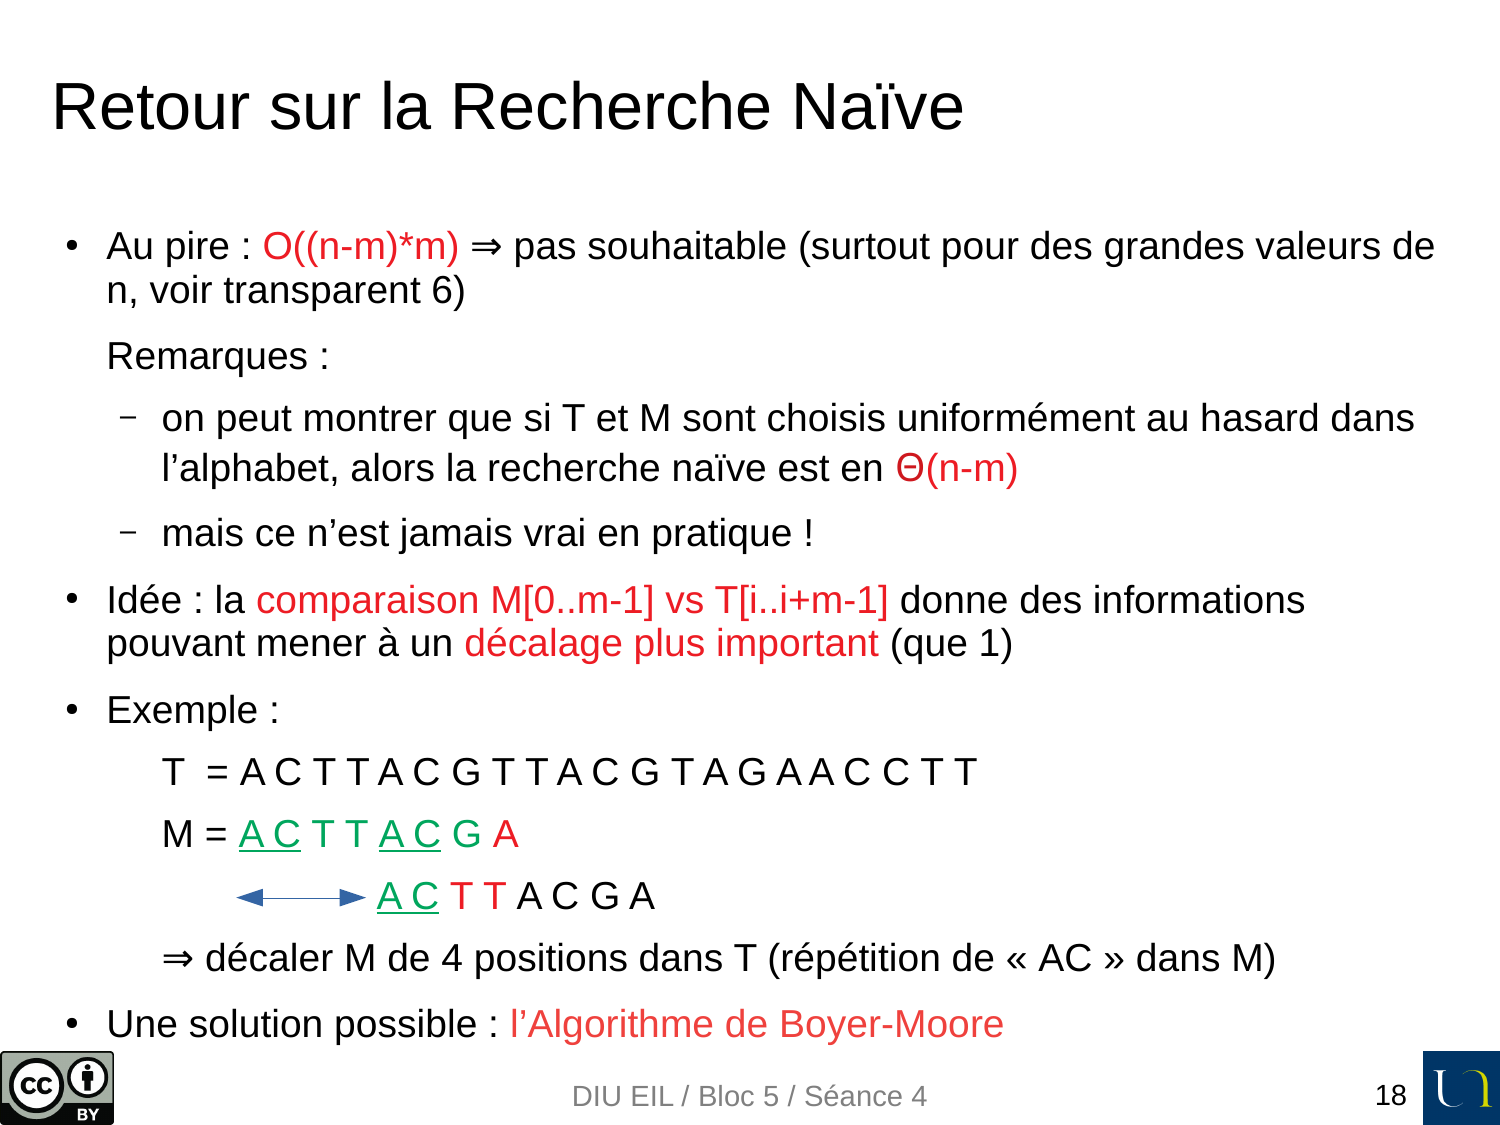

# Retour sur la Recherche Naïve
Au pire : O((n-m)*m) ⇒ pas souhaitable (surtout pour des grandes valeurs de n, voir transparent 6)
Remarques :
on peut montrer que si T et M sont choisis uniformément au hasard dans l’alphabet, alors la recherche naïve est en Θ(n-m)
mais ce n’est jamais vrai en pratique !
Idée : la comparaison M[0..m-1] vs T[i..i+m-1] donne des informations pouvant mener à un décalage plus important (que 1)
Exemple :
T = A C T T A C G T T A C G T A G A A C C T T
M = A C T T A C G A
 A C T T A C G A
⇒ décaler M de 4 positions dans T (répétition de « AC » dans M)
Une solution possible : l’Algorithme de Boyer-Moore
18